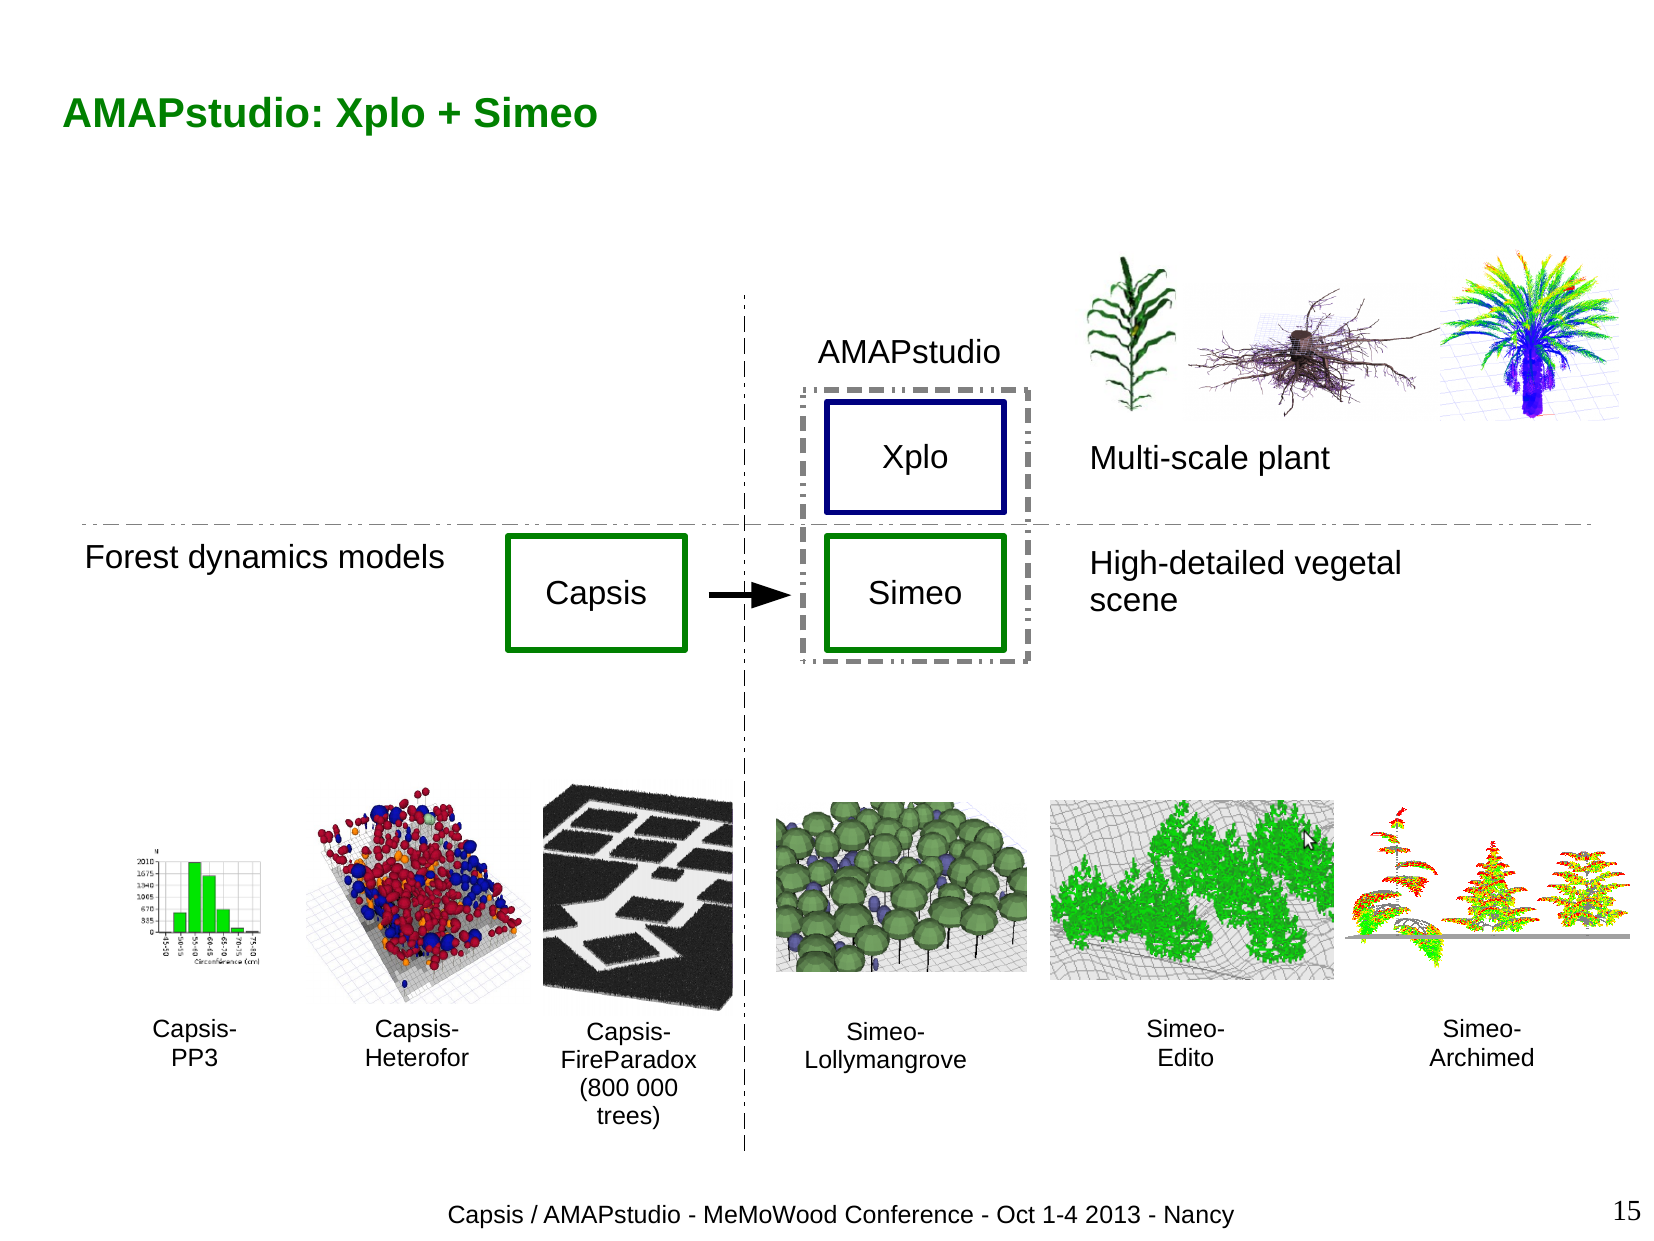

AMAPstudio: Xplo + Simeo
AMAPstudio
Xplo
Multi-scale plant
Forest dynamics models
Capsis
Simeo
High-detailed vegetal scene
Capsis-PP3
Capsis-
Heterofor
Simeo-
Edito
Simeo-
Archimed
Capsis-
FireParadox (800 000 trees)
Simeo-Lollymangrove
Capsis / AMAPstudio - MeMoWood Conference - Oct 1-4 2013 - Nancy